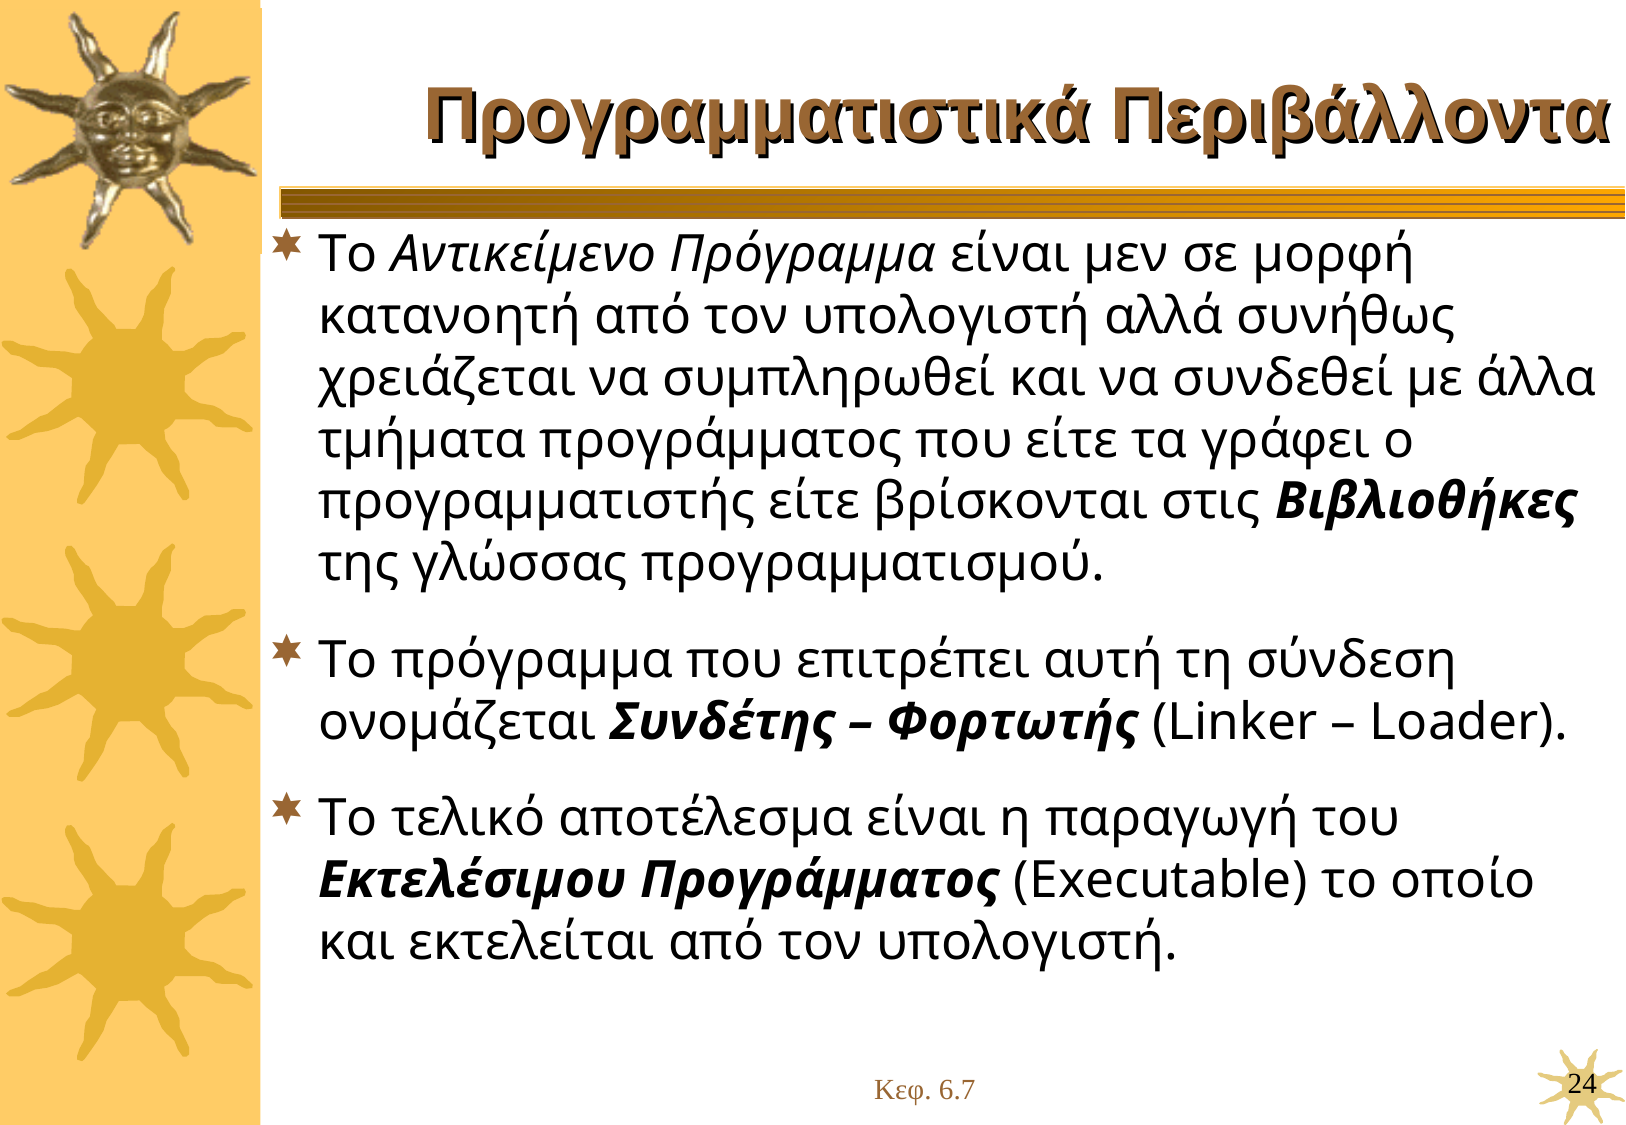

Προγραμματιστικά Περιβάλλοντα
Το Αντικείμενο Πρόγραμμα είναι μεν σε μορφή κατανοητή από τον υπολογιστή αλλά συνήθως χρειάζεται να συμπληρωθεί και να συνδεθεί με άλλα τμήματα προγράμματος που είτε τα γράφει ο προγραμματιστής είτε βρίσκονται στις Βιβλιοθήκες της γλώσσας προγραμματισμού.
Το πρόγραμμα που επιτρέπει αυτή τη σύνδεση ονομάζεται Συνδέτης – Φορτωτής (Linker – Loader).
Το τελικό αποτέλεσμα είναι η παραγωγή του Εκτελέσιμου Προγράμματος (Executable) το οποίο και εκτελείται από τον υπολογιστή.
24
Κεφ. 6.7